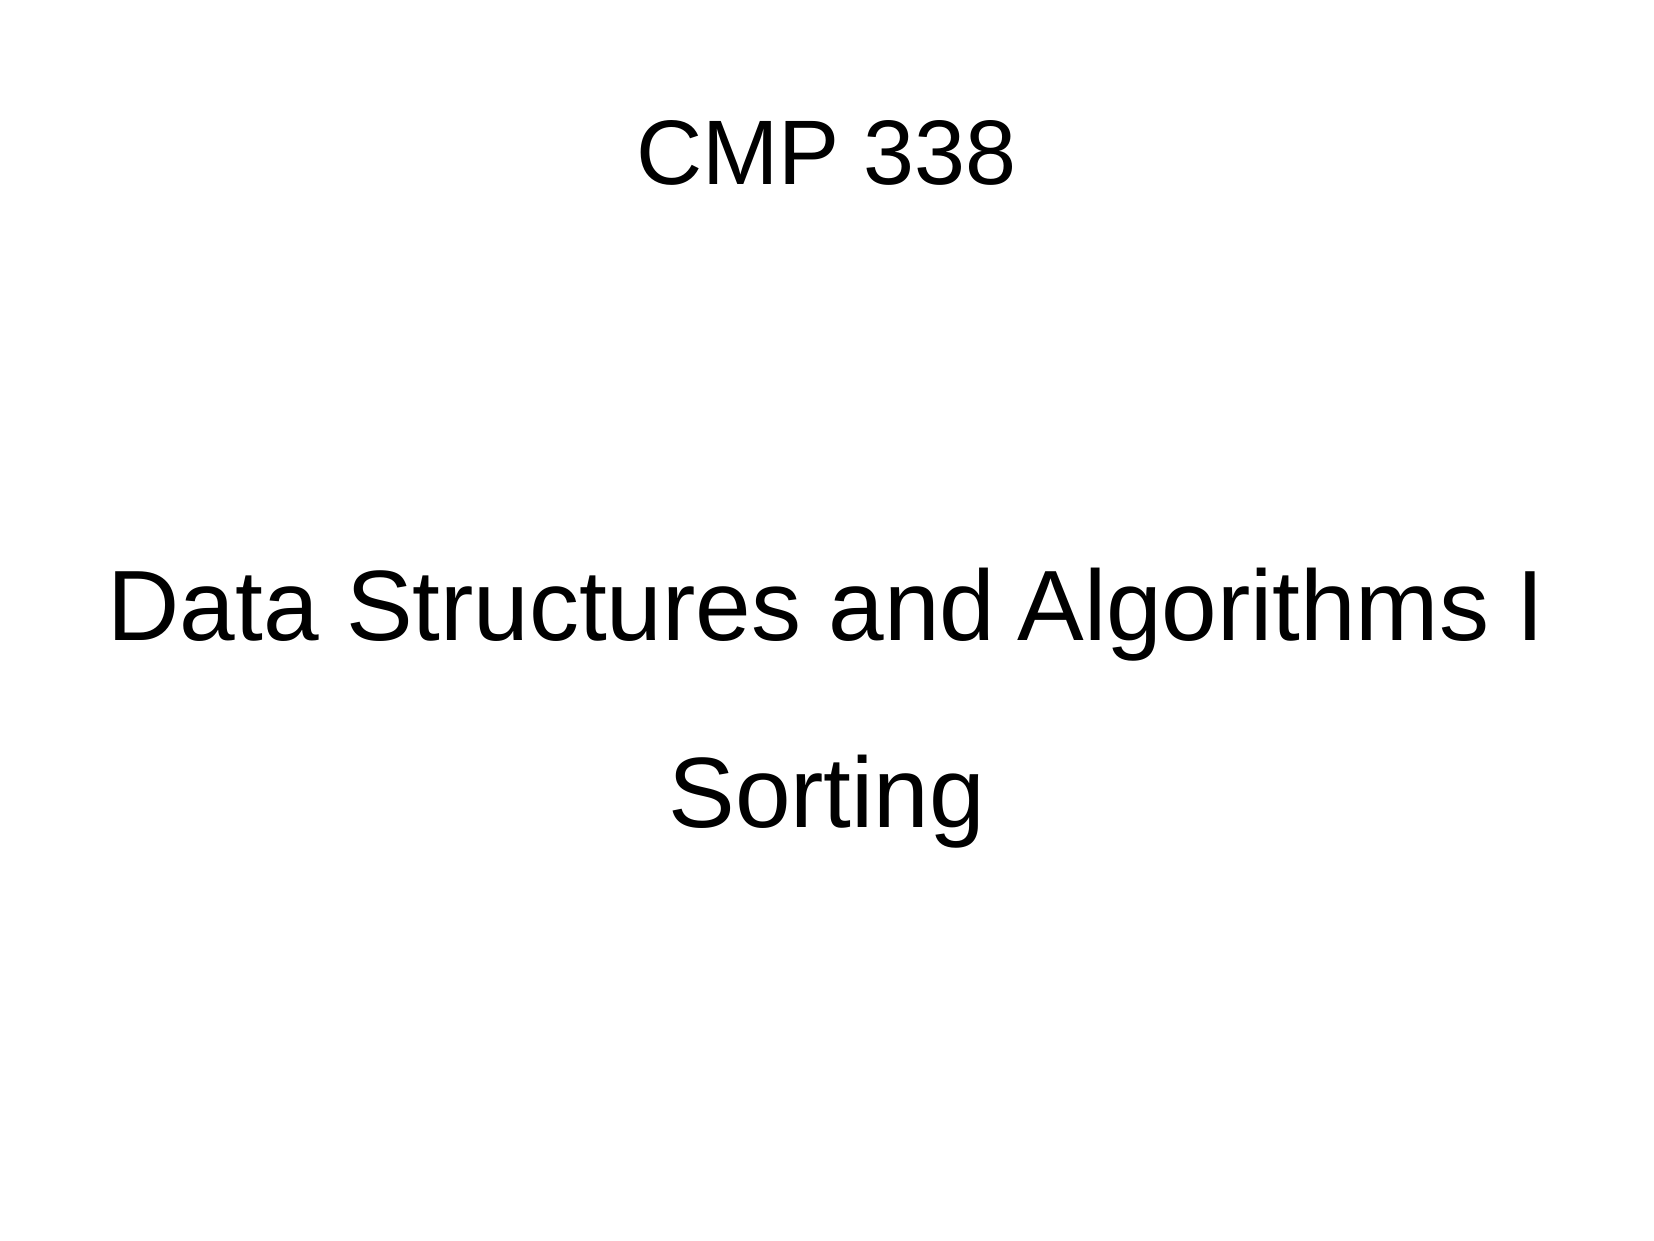

# CMP 338
Data Structures and Algorithms I
Sorting